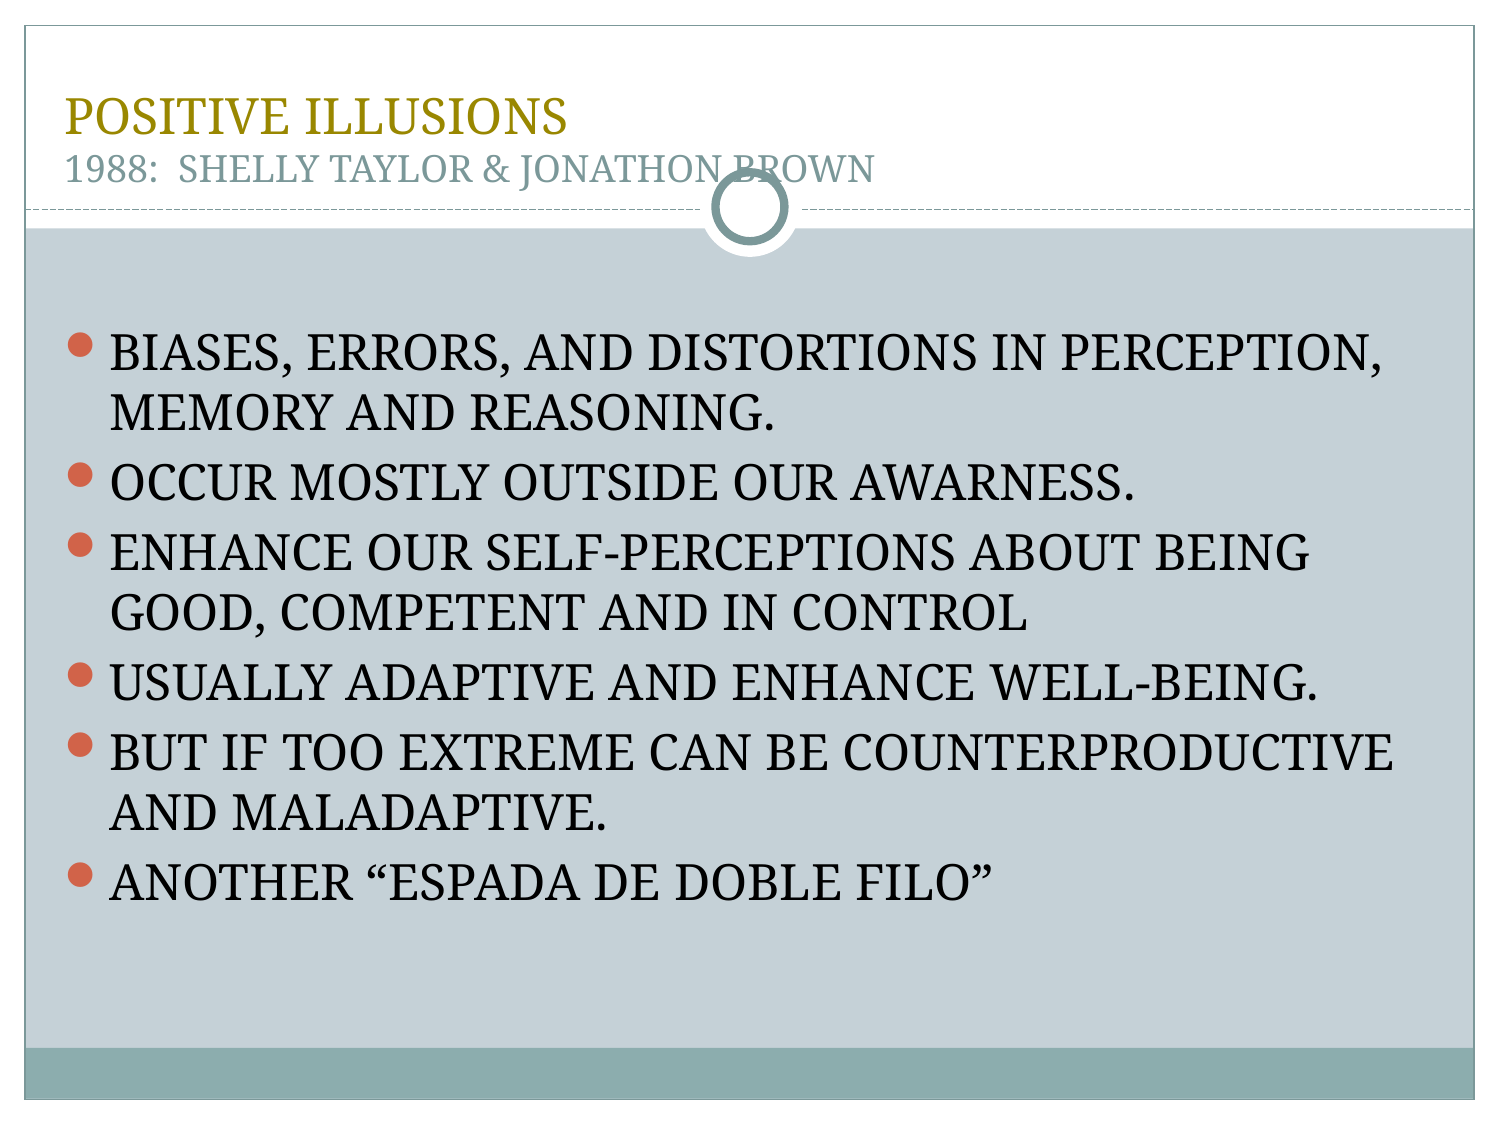

# POSITIVE ILLUSIONS 1988: SHELLY TAYLOR & JONATHON BROWN
BIASES, ERRORS, AND DISTORTIONS IN PERCEPTION, MEMORY AND REASONING.
OCCUR MOSTLY OUTSIDE OUR AWARNESS.
ENHANCE OUR SELF-PERCEPTIONS ABOUT BEING GOOD, COMPETENT AND IN CONTROL
USUALLY ADAPTIVE AND ENHANCE WELL-BEING.
BUT IF TOO EXTREME CAN BE COUNTERPRODUCTIVE AND MALADAPTIVE.
ANOTHER “ESPADA DE DOBLE FILO”